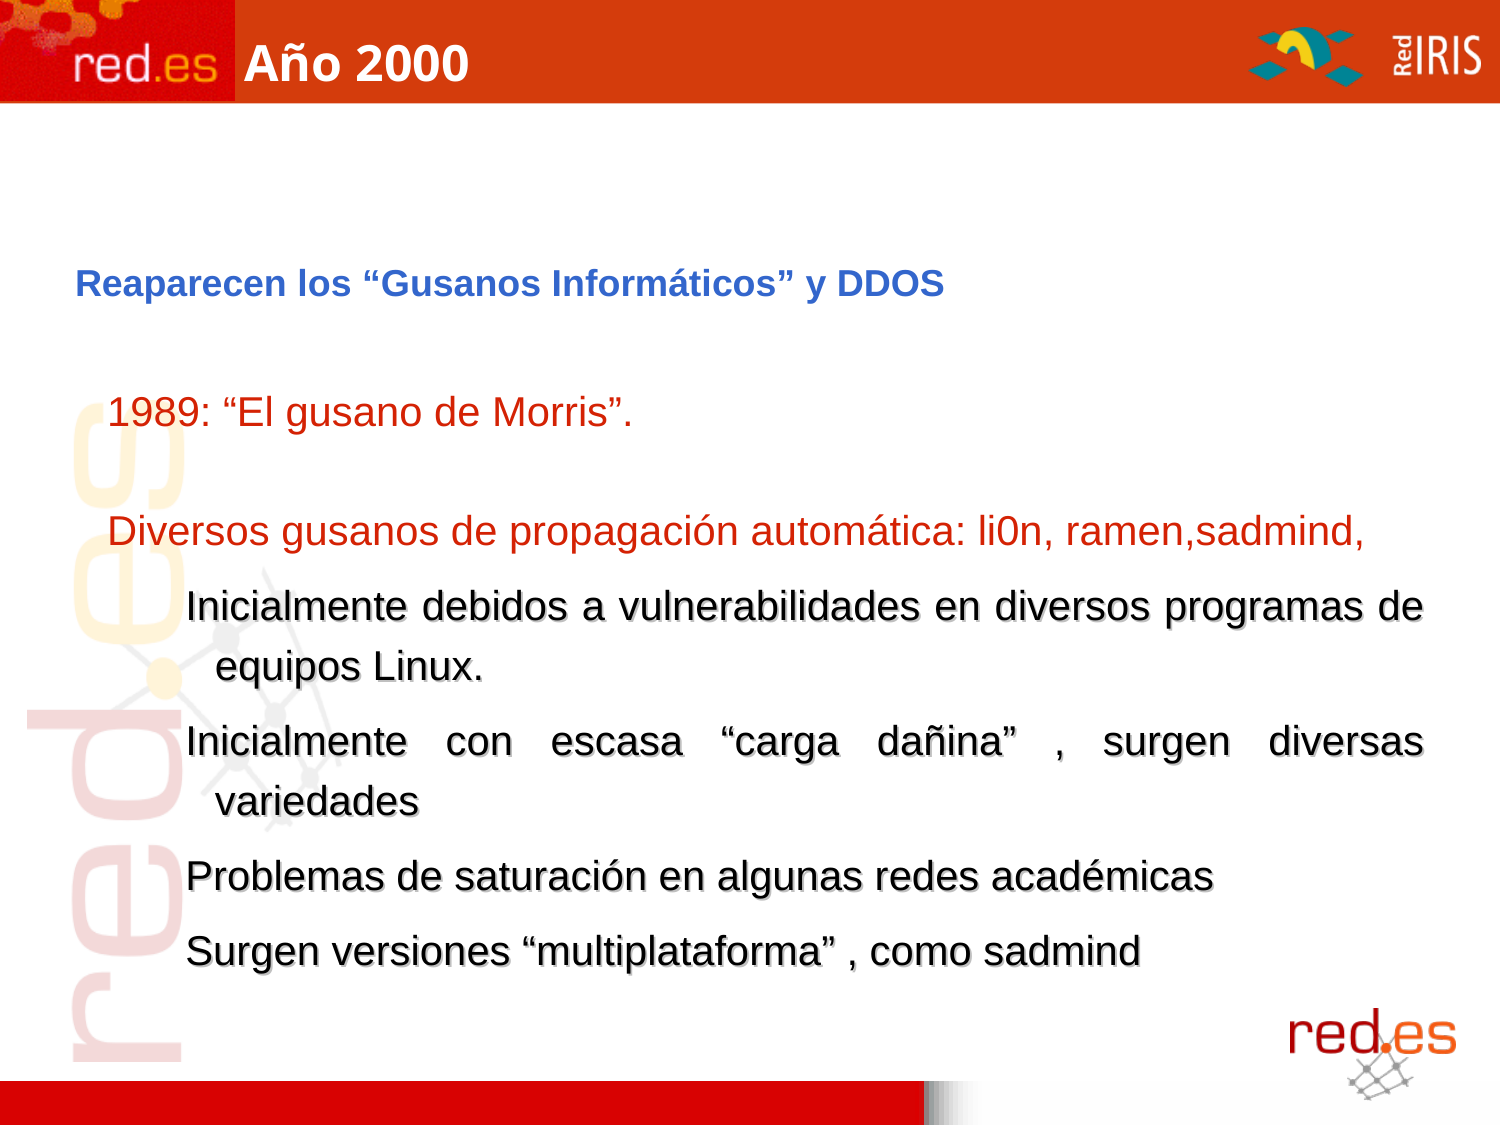

# Año 2000
Reaparecen los “Gusanos Informáticos” y DDOS
1989: “El gusano de Morris”.
Diversos gusanos de propagación automática: li0n, ramen,sadmind,
Inicialmente debidos a vulnerabilidades en diversos programas de equipos Linux.
Inicialmente con escasa “carga dañina” , surgen diversas variedades
Problemas de saturación en algunas redes académicas
Surgen versiones “multiplataforma” , como sadmind